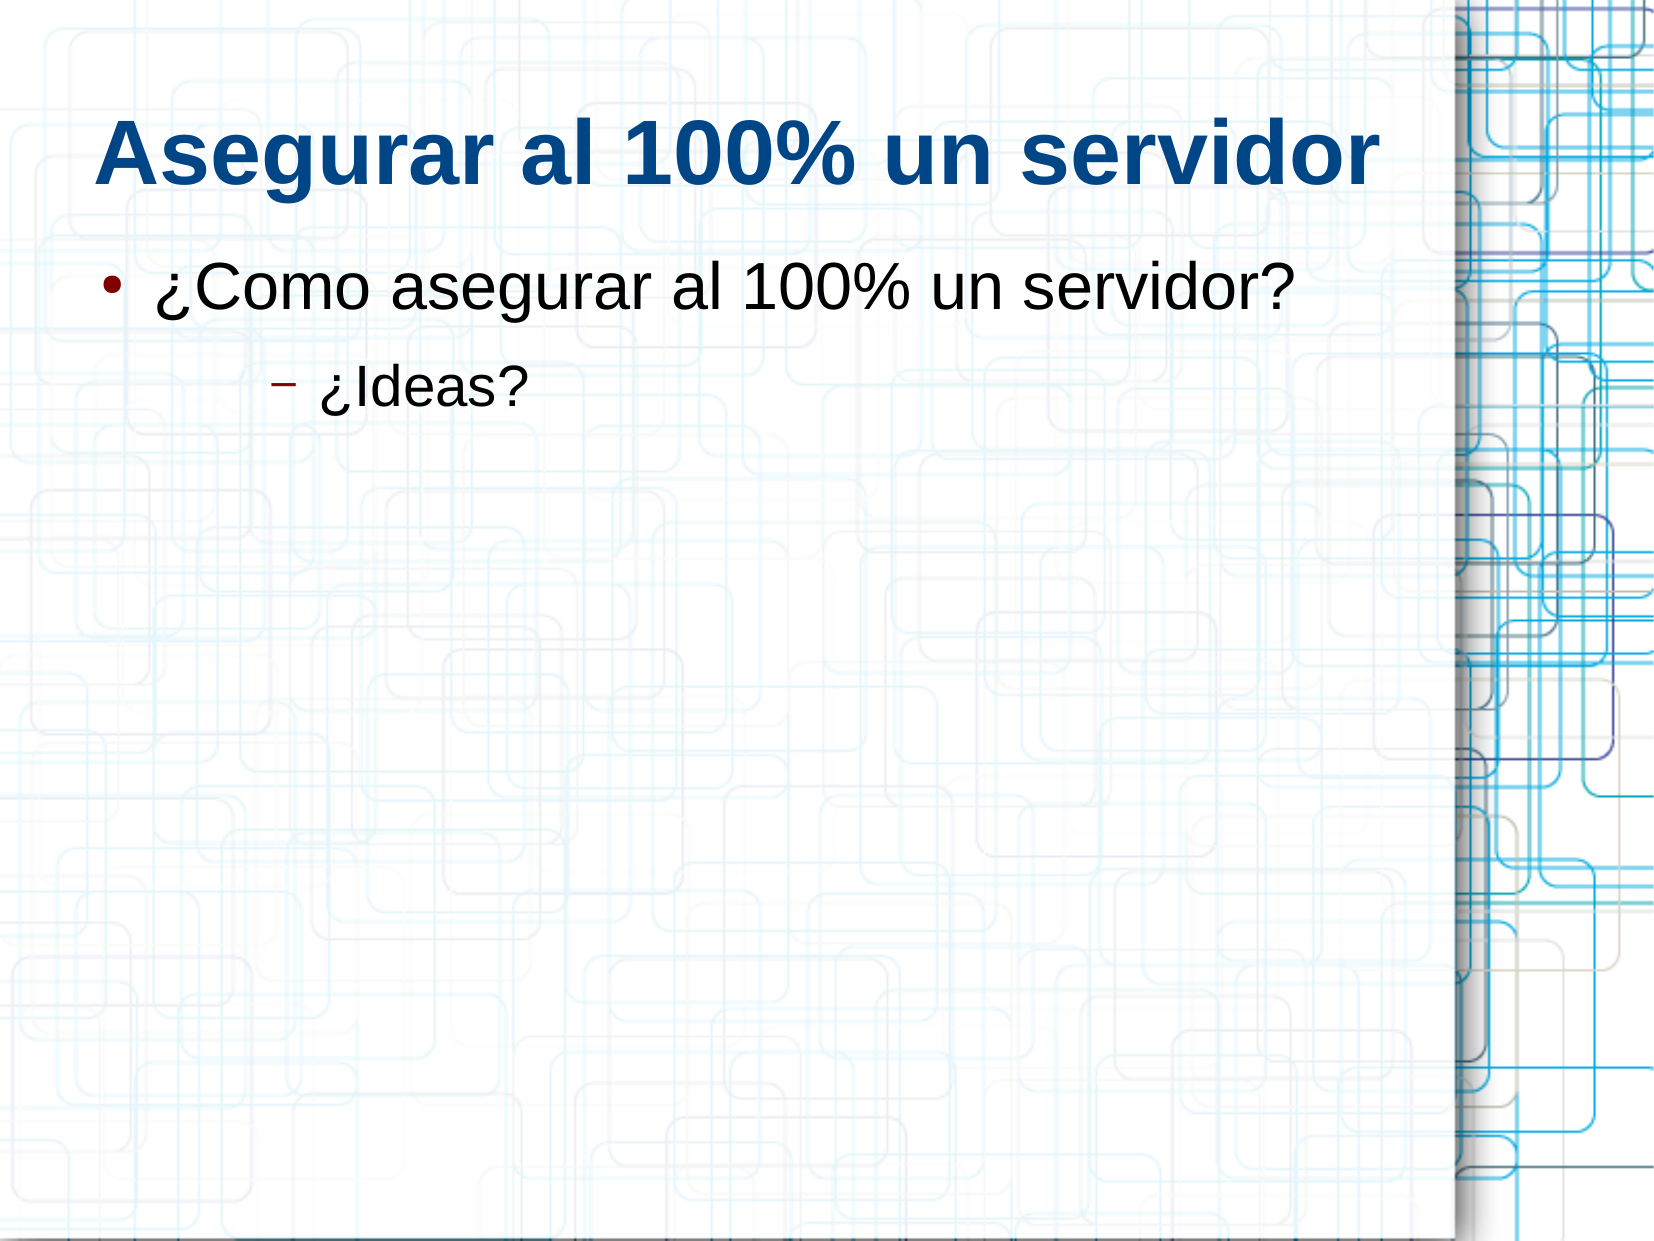

# Asegurar al 100% un servidor
¿Como asegurar al 100% un servidor?
¿Ideas?